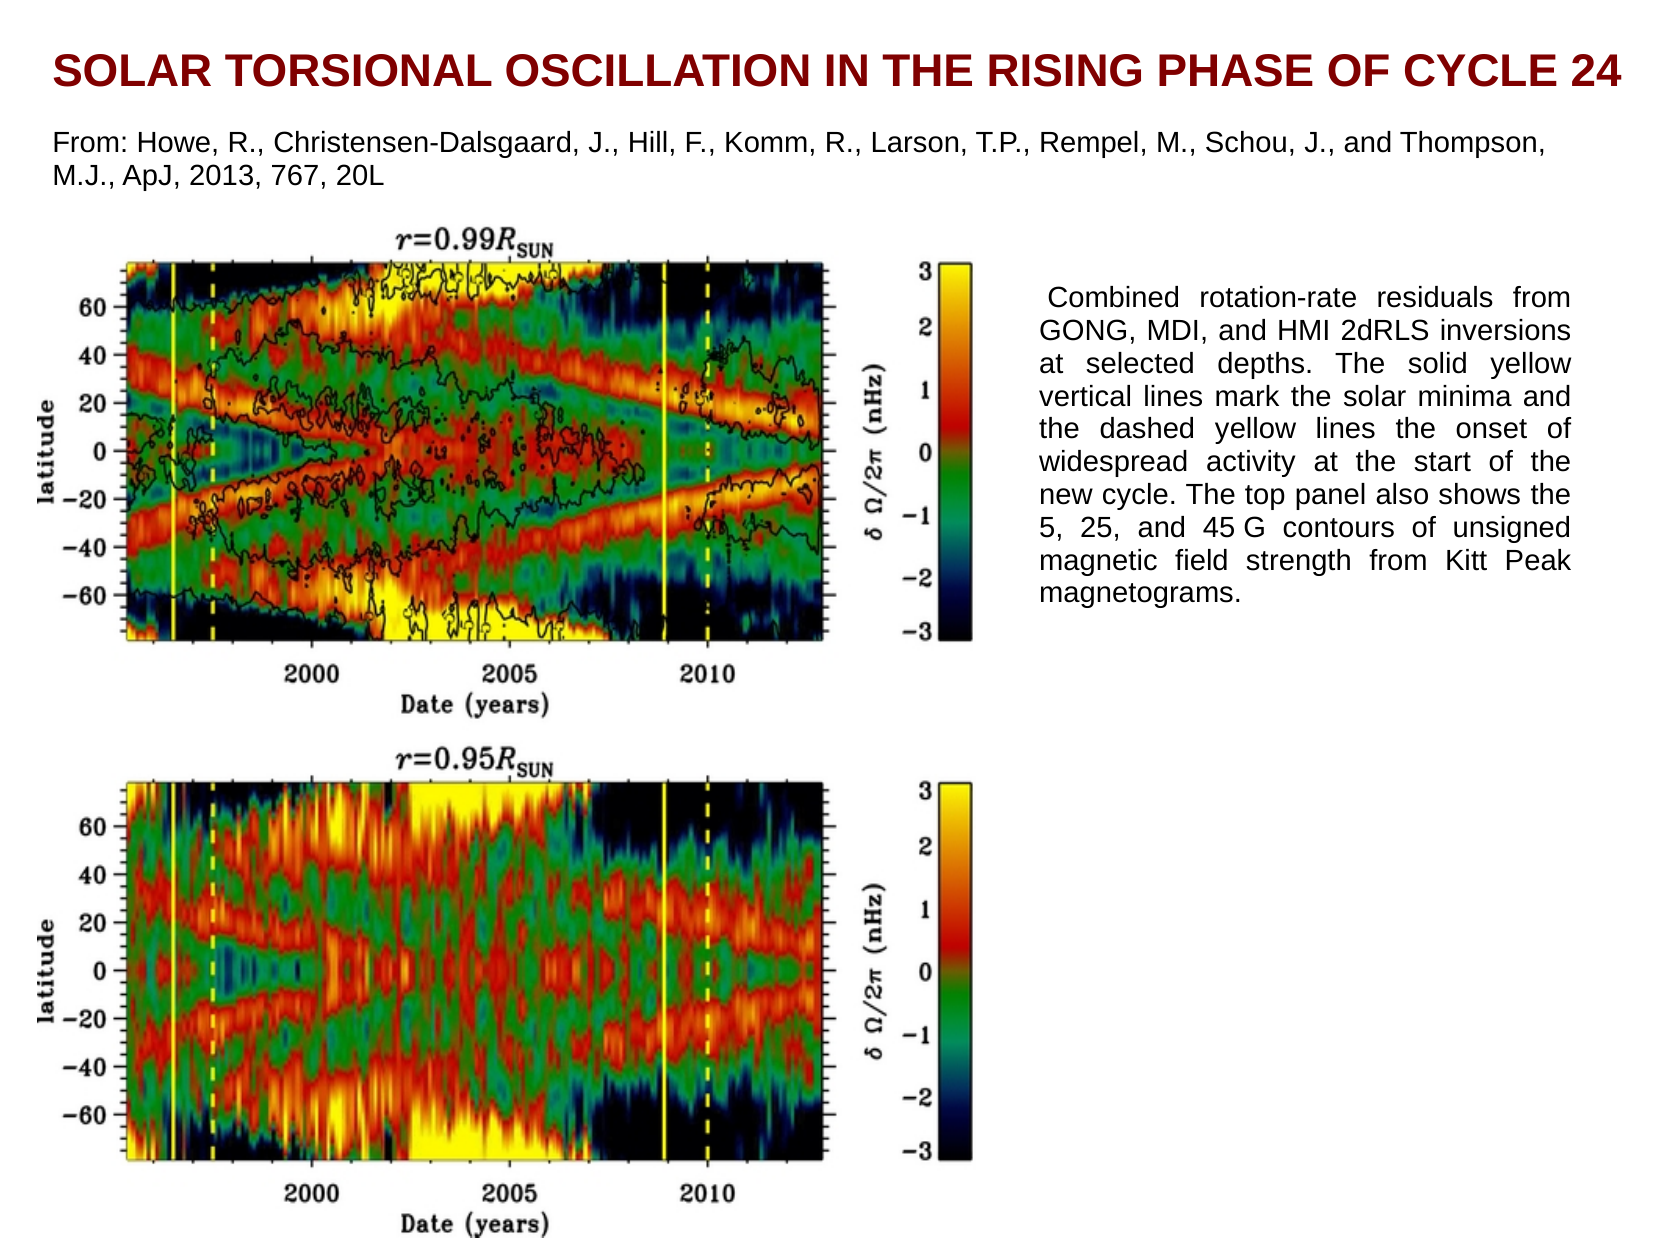

SOLAR TORSIONAL OSCILLATION IN THE RISING PHASE OF CYCLE 24
From: Howe, R., Christensen-Dalsgaard, J., Hill, F., Komm, R., Larson, T.P., Rempel, M., Schou, J., and Thompson, M.J., ApJ, 2013, 767, 20L
 Combined rotation-rate residuals from GONG, MDI, and HMI 2dRLS inversions at selected depths. The solid yellow vertical lines mark the solar minima and the dashed yellow lines the onset of widespread activity at the start of the new cycle. The top panel also shows the 5, 25, and 45 G contours of unsigned magnetic field strength from Kitt Peak magnetograms.